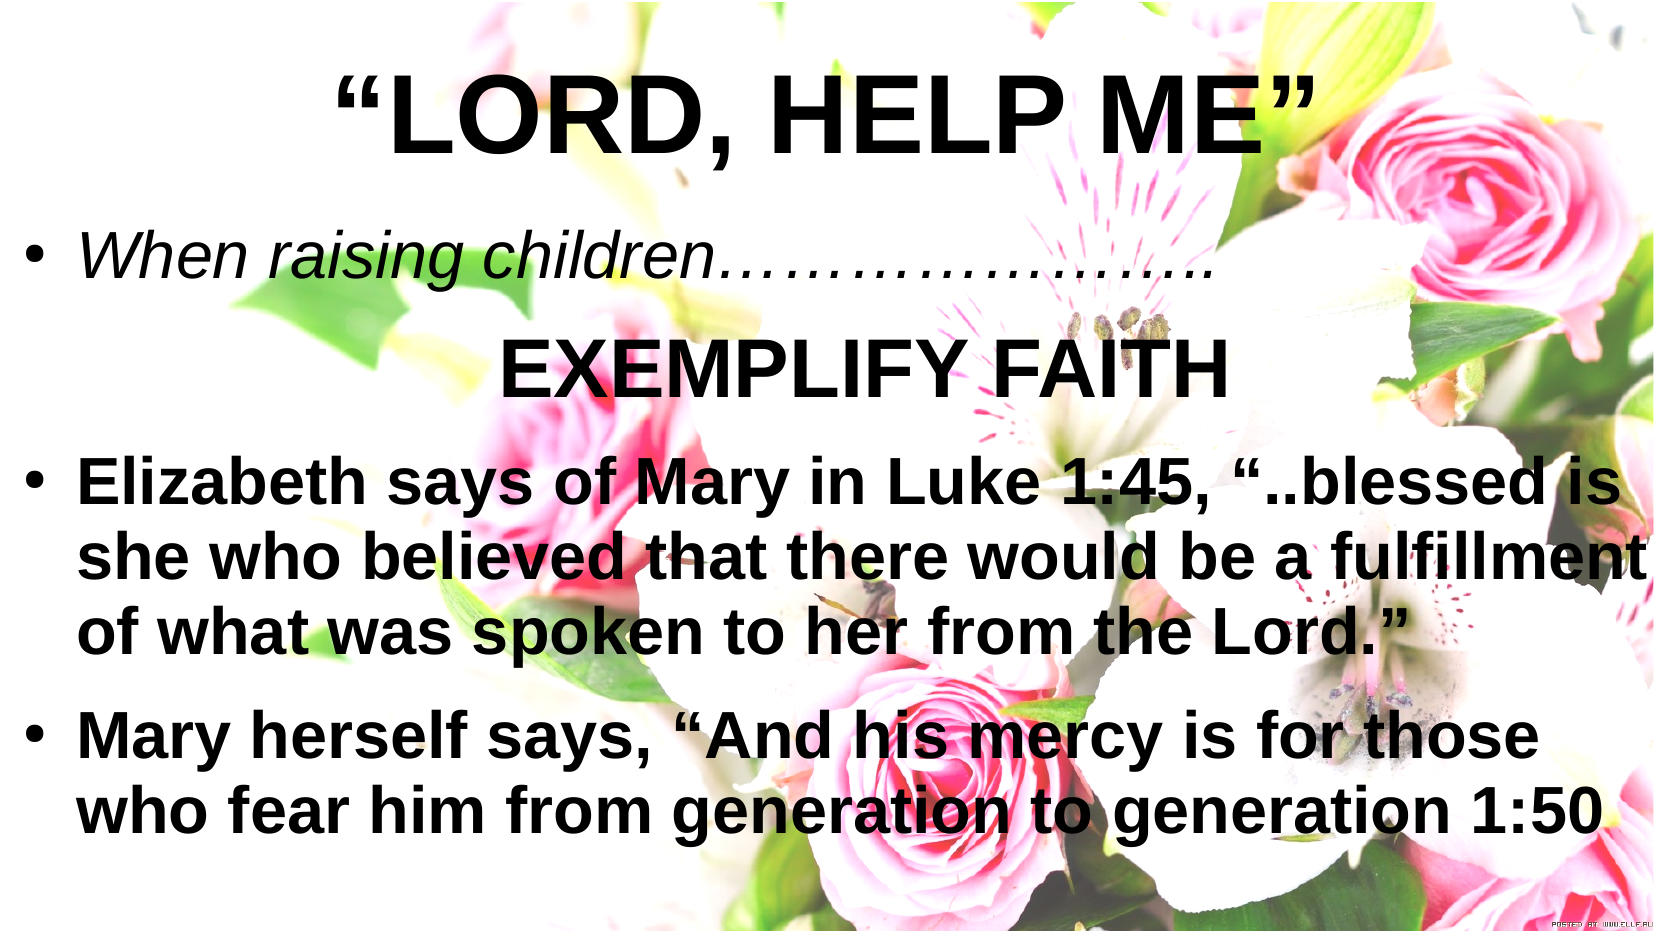

# “LORD, HELP ME”
When raising children…………………..
EXEMPLIFY FAITH
Elizabeth says of Mary in Luke 1:45, “..blessed is she who believed that there would be a fulfillment of what was spoken to her from the Lord.”
Mary herself says, “And his mercy is for those who fear him from generation to generation 1:50